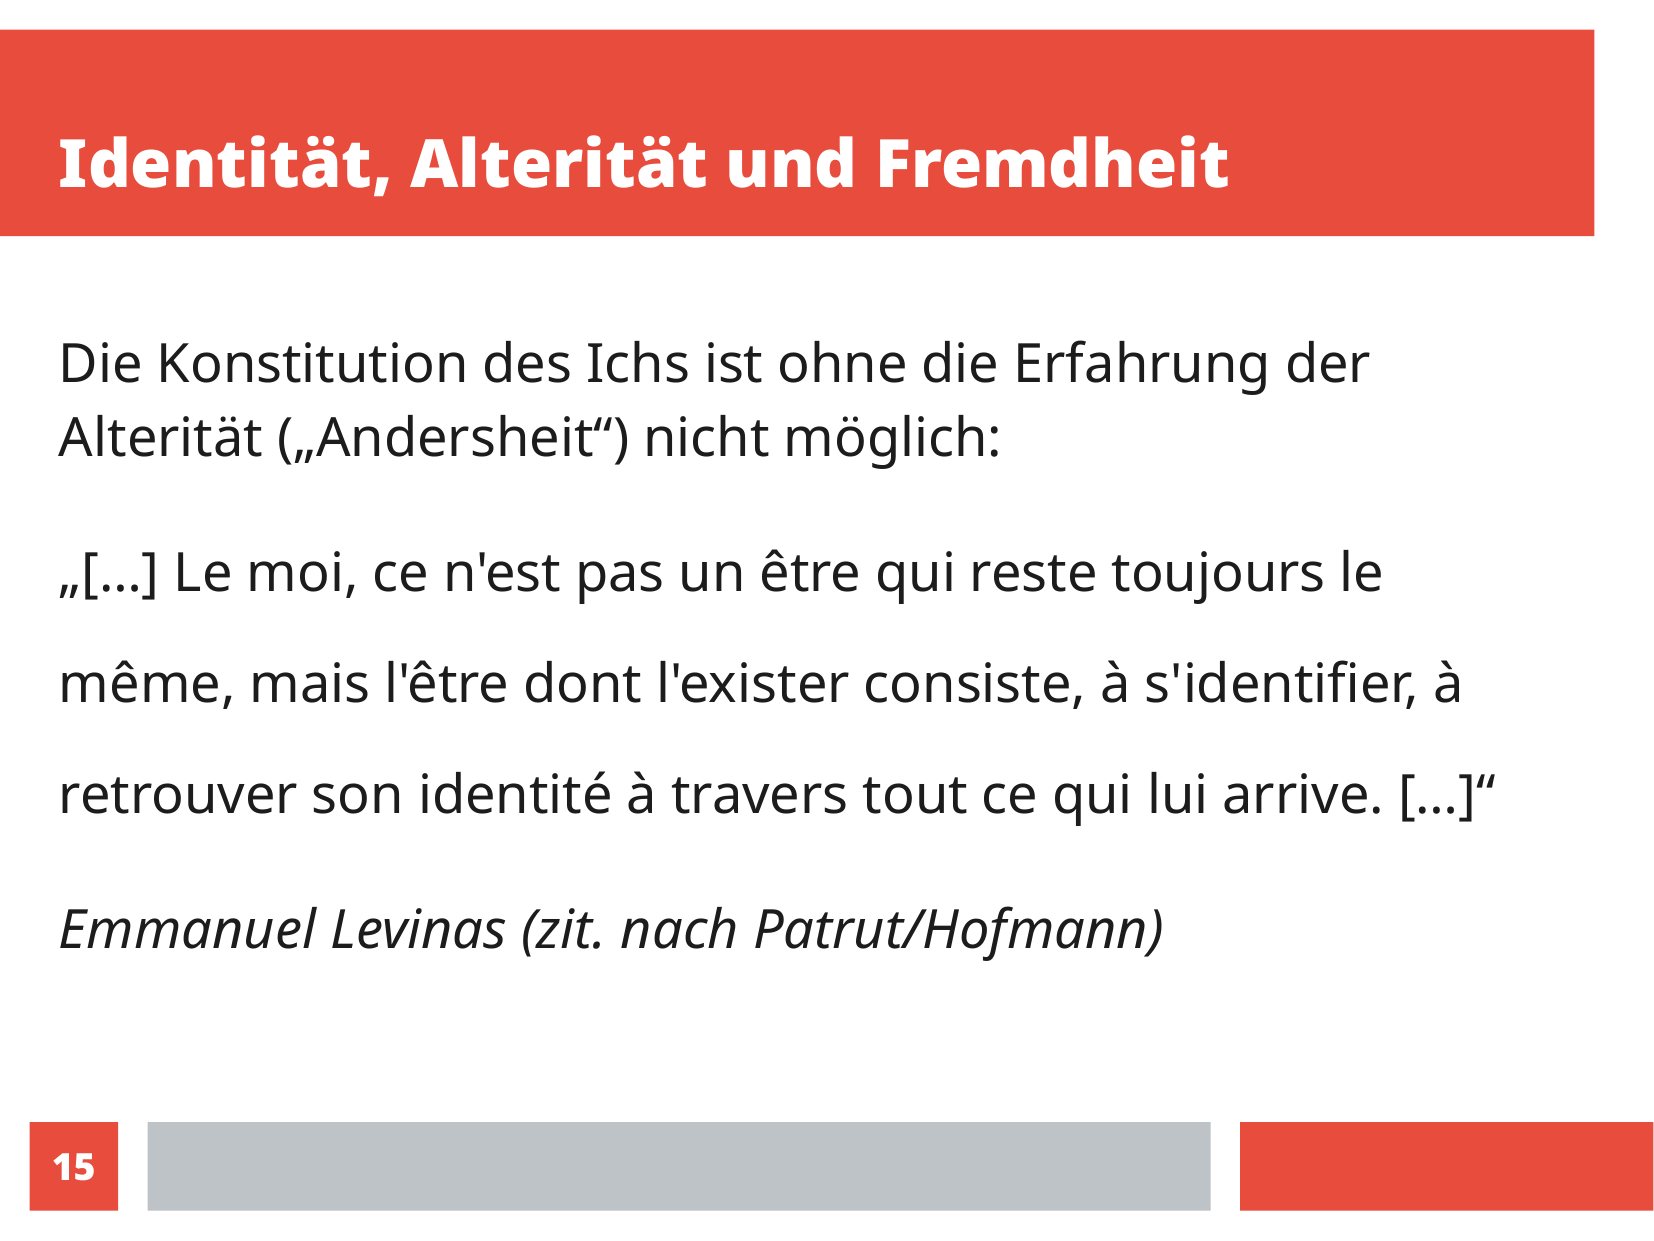

# Identität, Alterität und Fremdheit
Die Konstitution des Ichs ist ohne die Erfahrung der Alterität („Andersheit“) nicht möglich:
„[…] Le moi, ce n'est pas un être qui reste toujours le même, mais l'être dont l'exister consiste, à s'identifier, à retrouver son identité à travers tout ce qui lui arrive. […]“
Emmanuel Levinas (zit. nach Patrut/Hofmann)
15